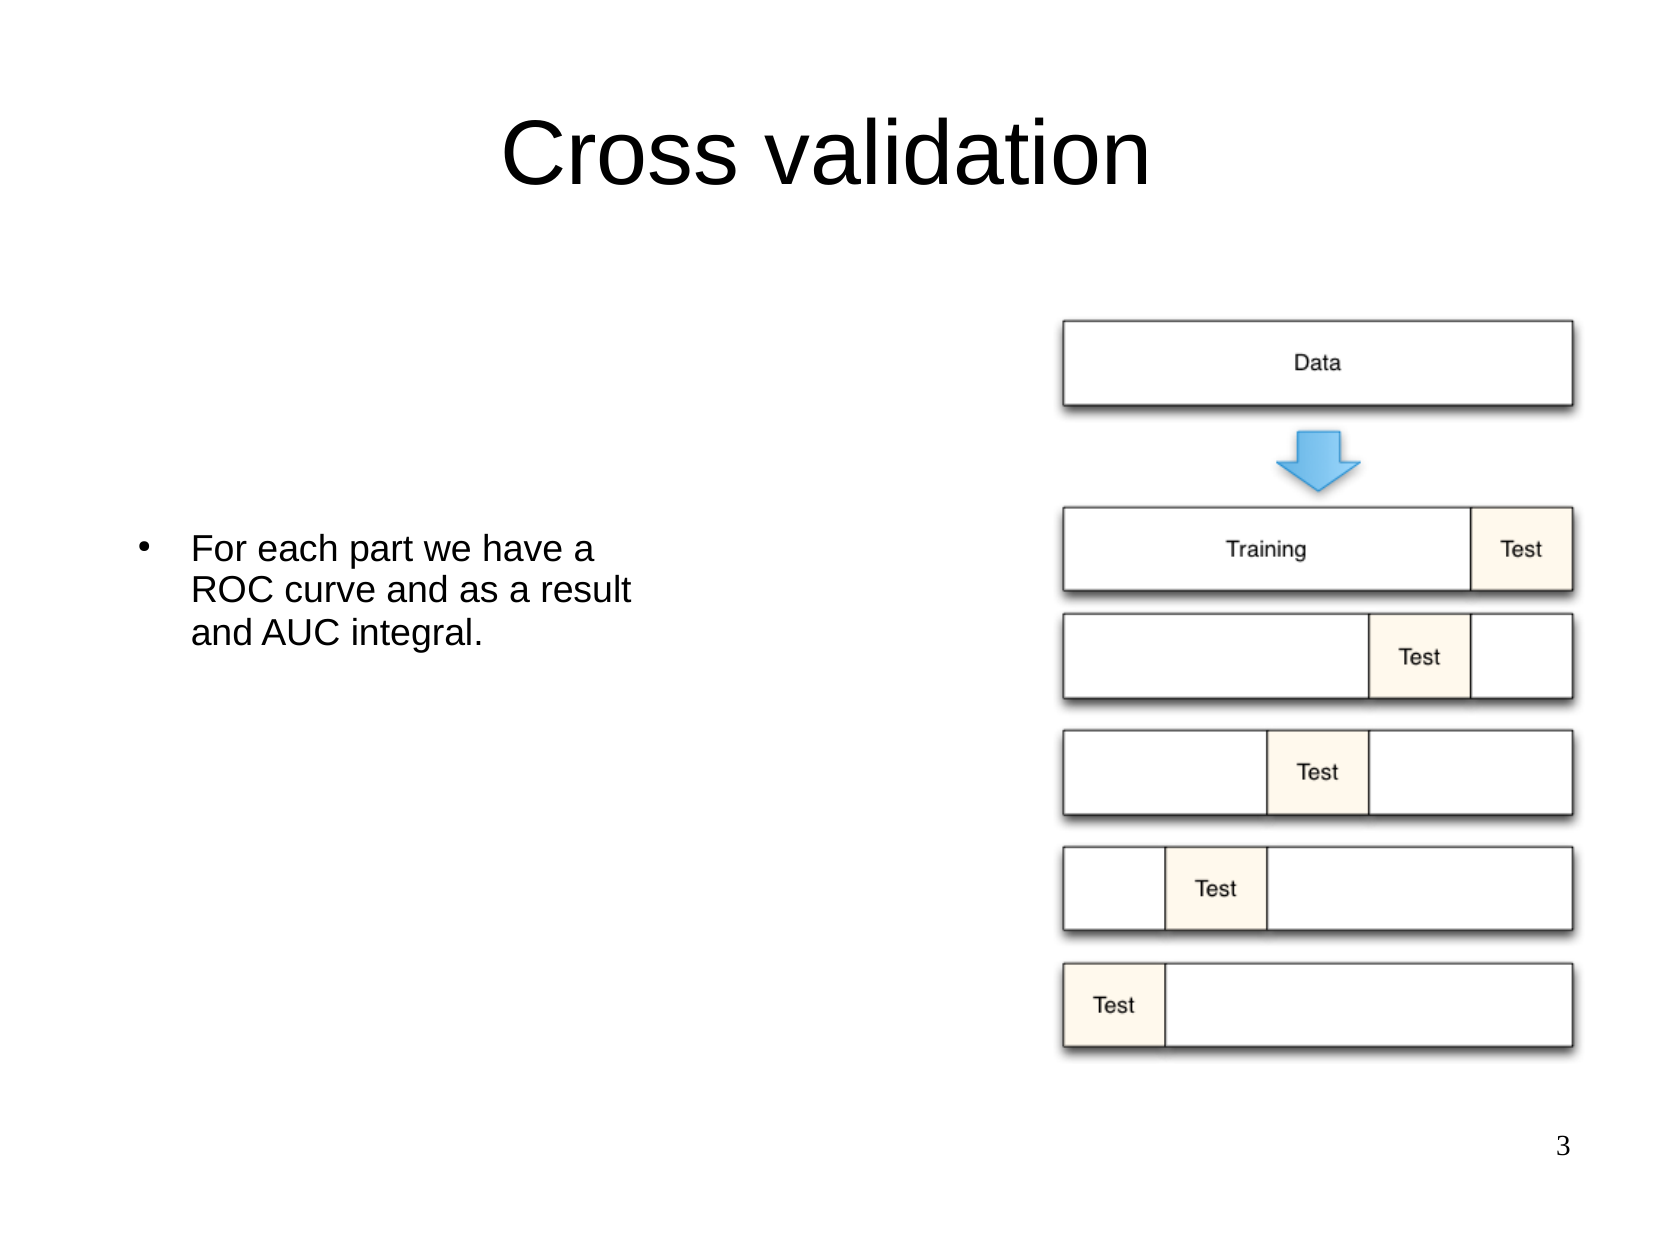

# Cross validation
For each part we have a ROC curve and as a result and AUC integral.
3